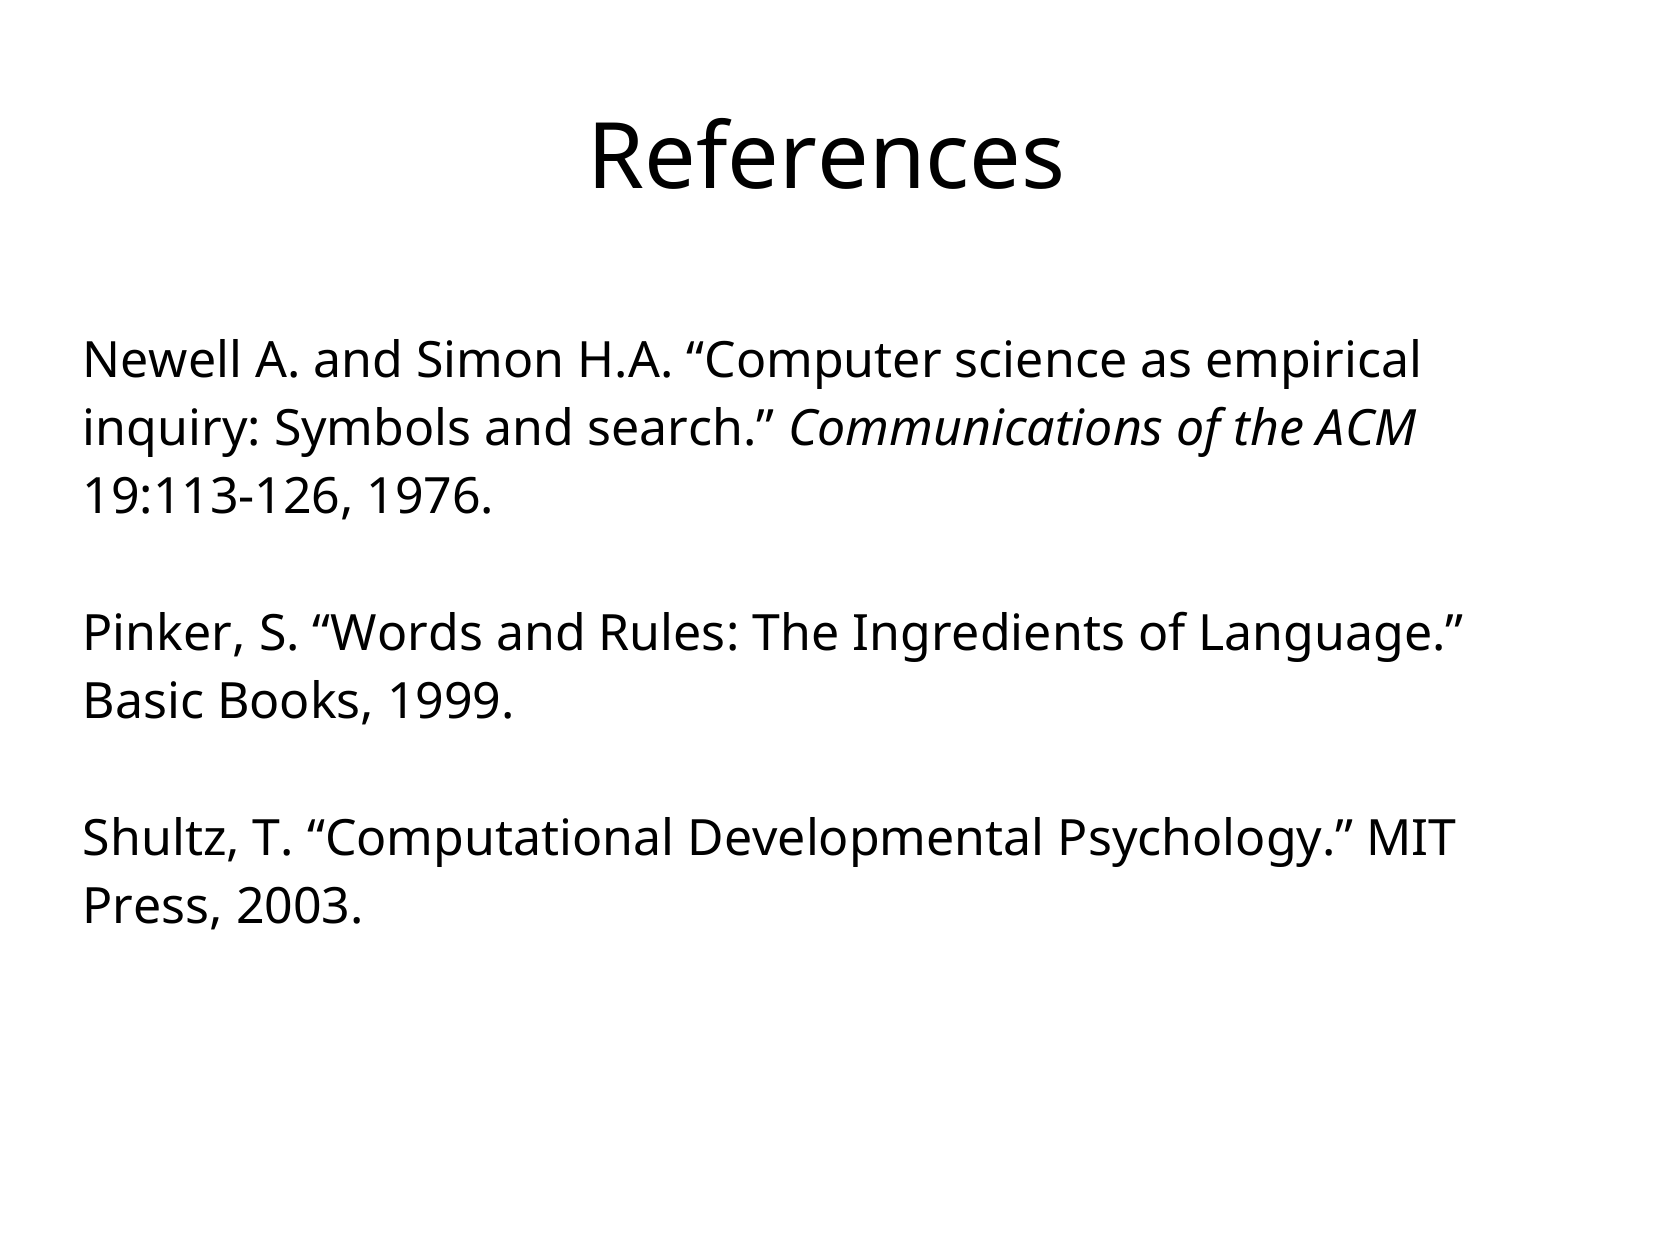

# References
Newell A. and Simon H.A. “Computer science as empirical inquiry: Symbols and search.” Communications of the ACM 19:113-126, 1976.
Pinker, S. “Words and Rules: The Ingredients of Language.” Basic Books, 1999.
Shultz, T. “Computational Developmental Psychology.” MIT Press, 2003.